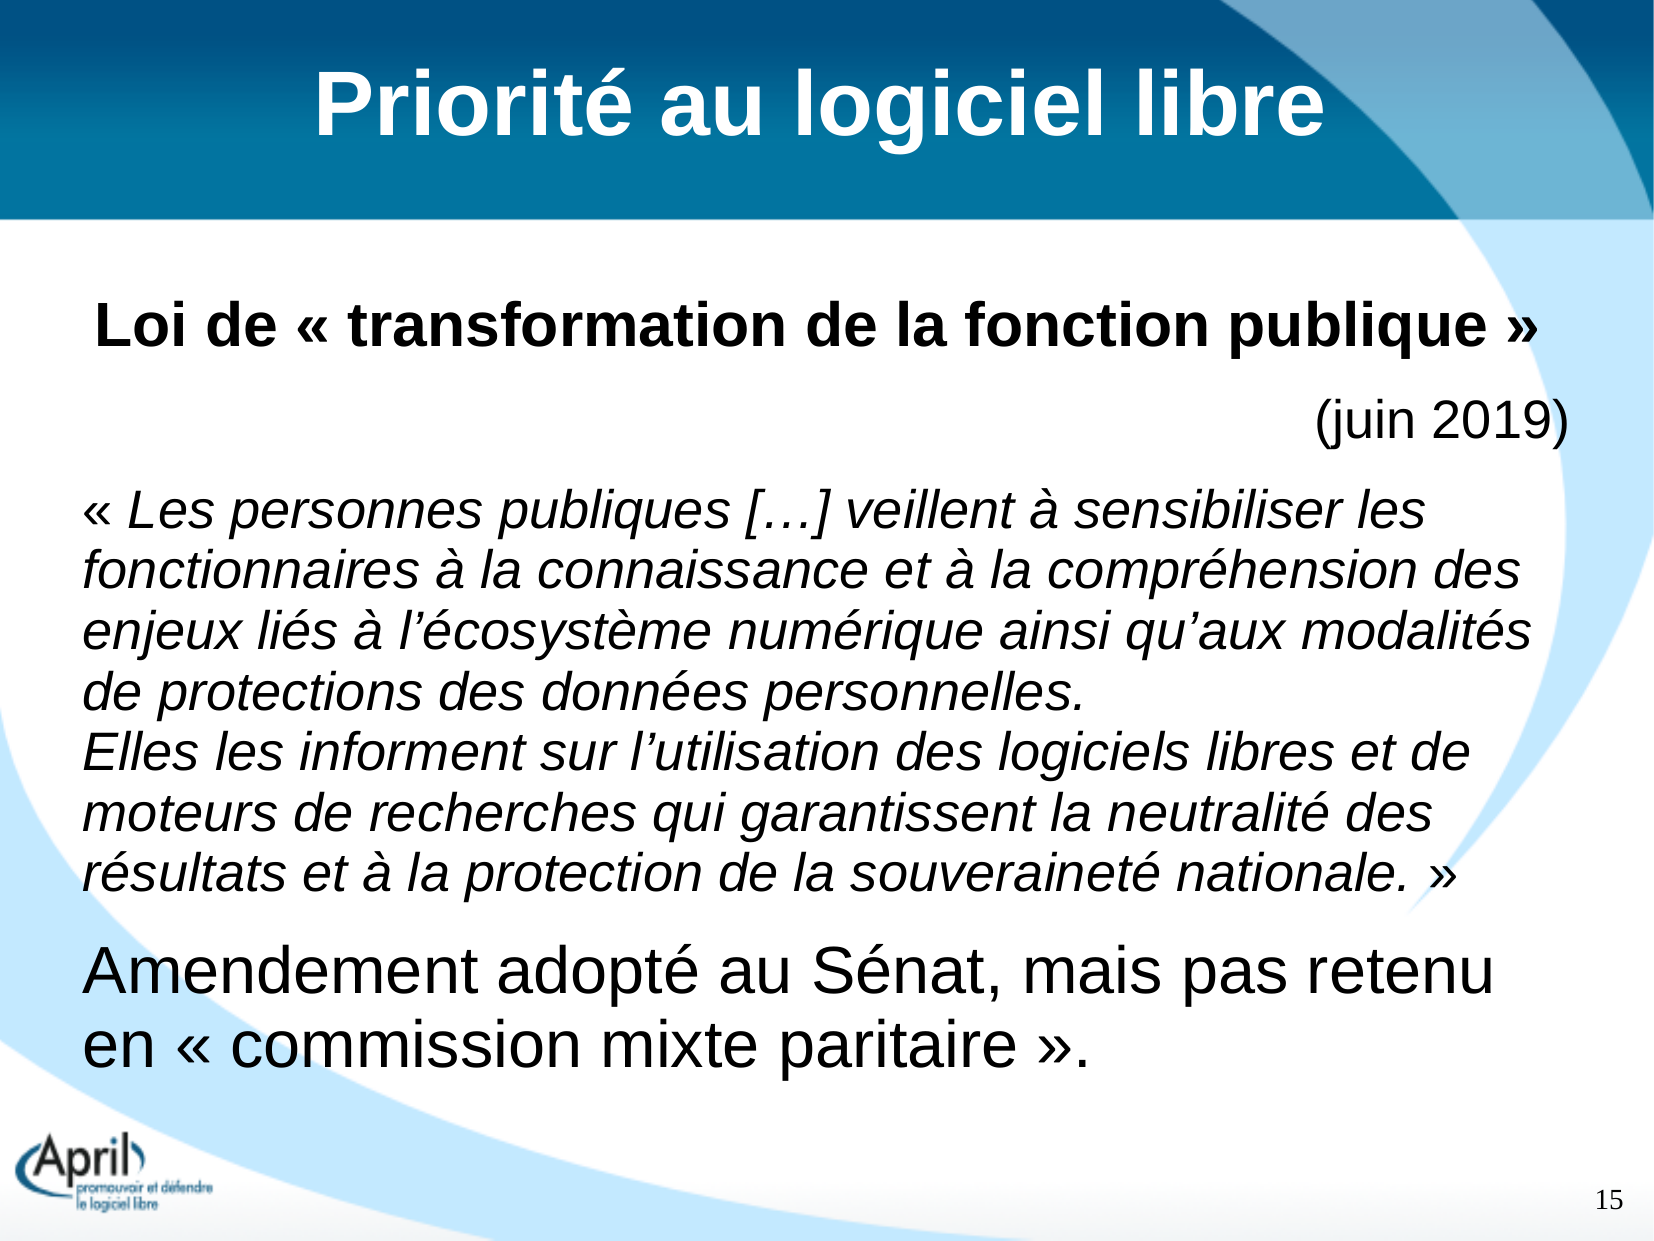

# Priorité au logiciel libre
Loi de « transformation de la fonction publique »
(juin 2019)
« Les personnes publiques […] veillent à sensibiliser les fonctionnaires à la connaissance et à la compréhension des enjeux liés à l’écosystème numérique ainsi qu’aux modalités de protections des données personnelles.
Elles les informent sur l’utilisation des logiciels libres et de moteurs de recherches qui garantissent la neutralité des résultats et à la protection de la souveraineté nationale. »
Amendement adopté au Sénat, mais pas retenu en « commission mixte paritaire ».
15